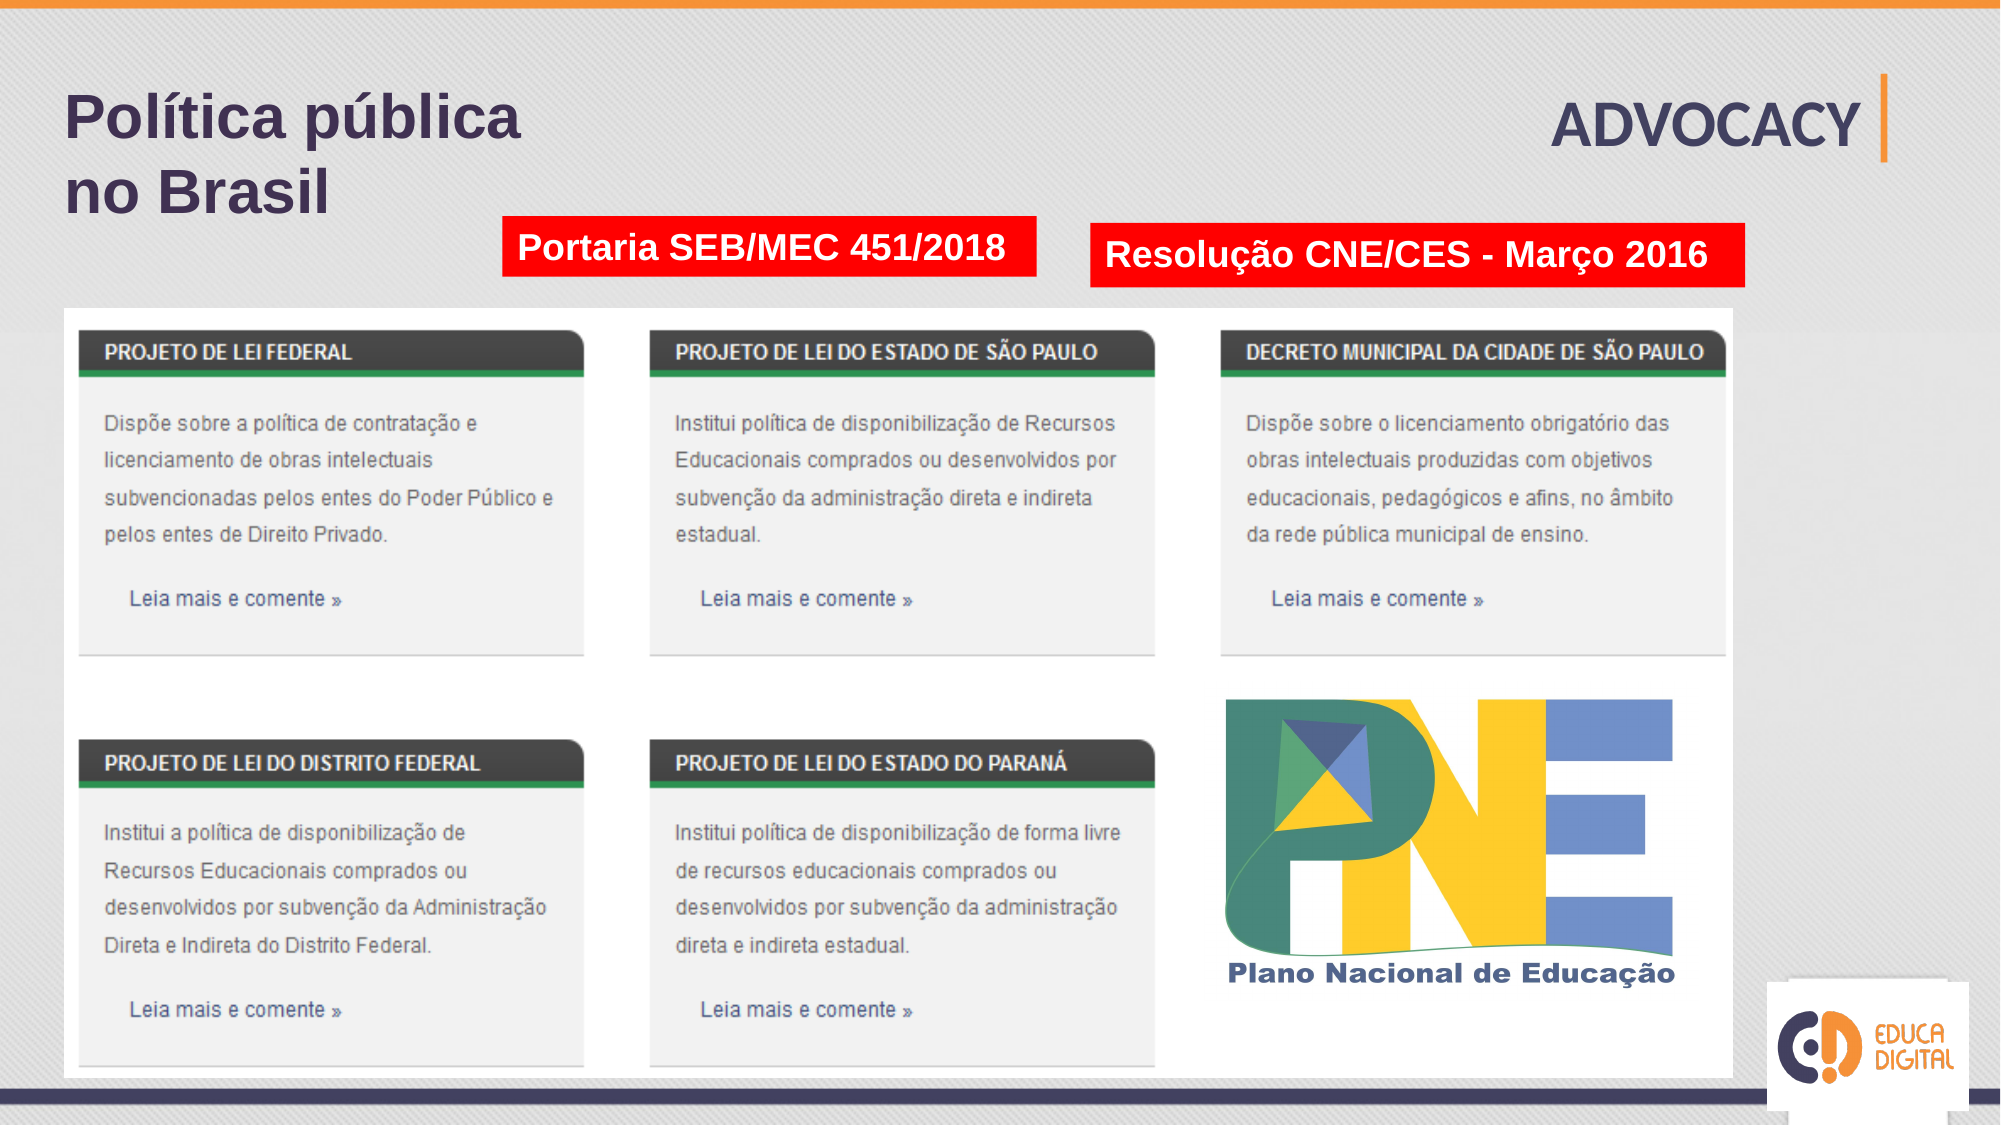

Política pública
no Brasil
ADVOCACY|
Portaria SEB/MEC 451/2018
Resolução CNE/CES - Março 2016